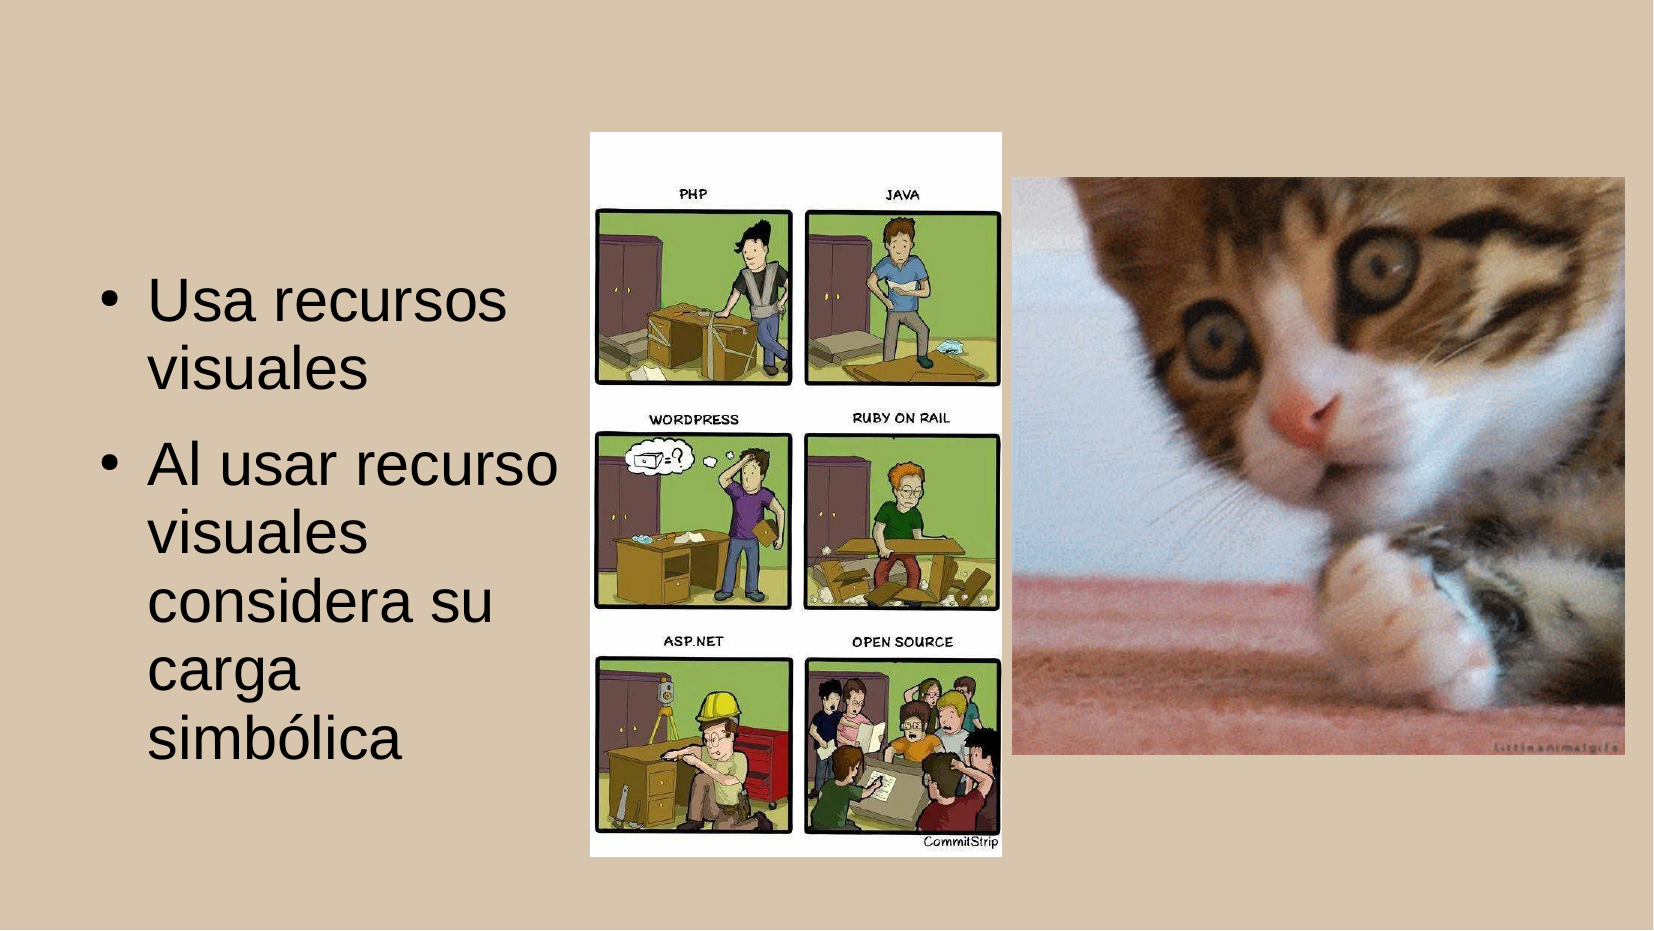

# Usa recursos visuales
Al usar recurso visuales considera su carga simbólica